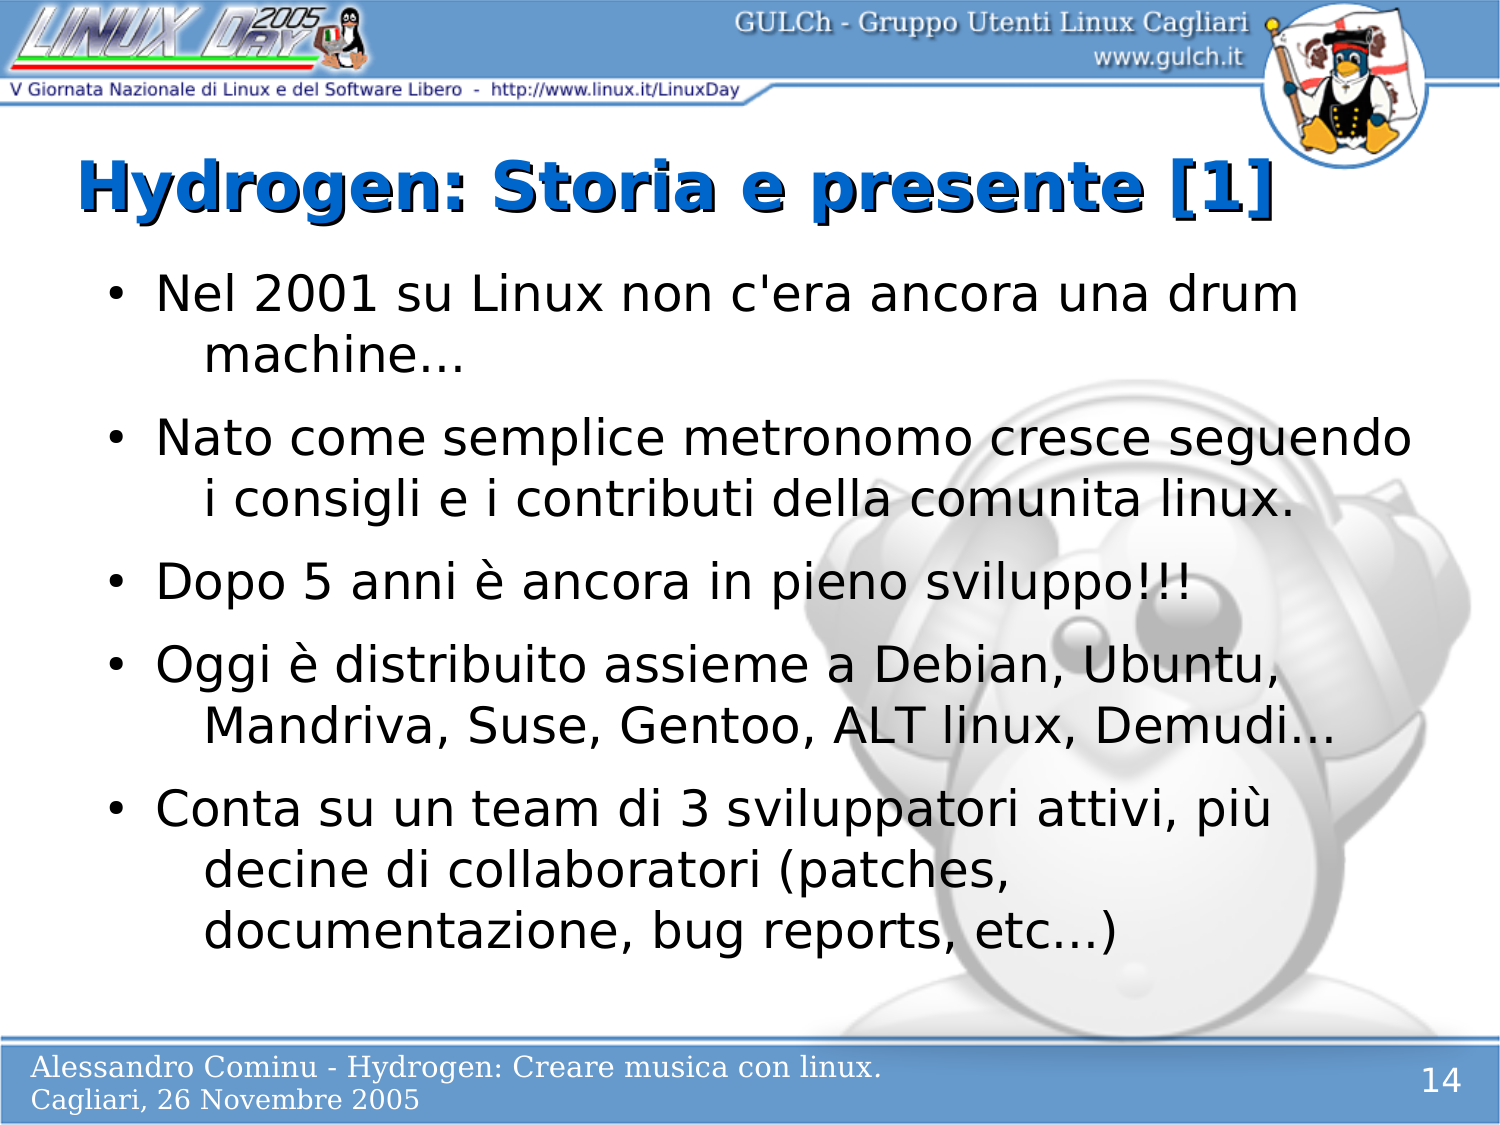

# Hydrogen: Storia e presente [1]
Nel 2001 su Linux non c'era ancora una drum machine...
Nato come semplice metronomo cresce seguendo i consigli e i contributi della comunita linux.
Dopo 5 anni è ancora in pieno sviluppo!!!
Oggi è distribuito assieme a Debian, Ubuntu, Mandriva, Suse, Gentoo, ALT linux, Demudi...
Conta su un team di 3 sviluppatori attivi, più decine di collaboratori (patches, documentazione, bug reports, etc...)